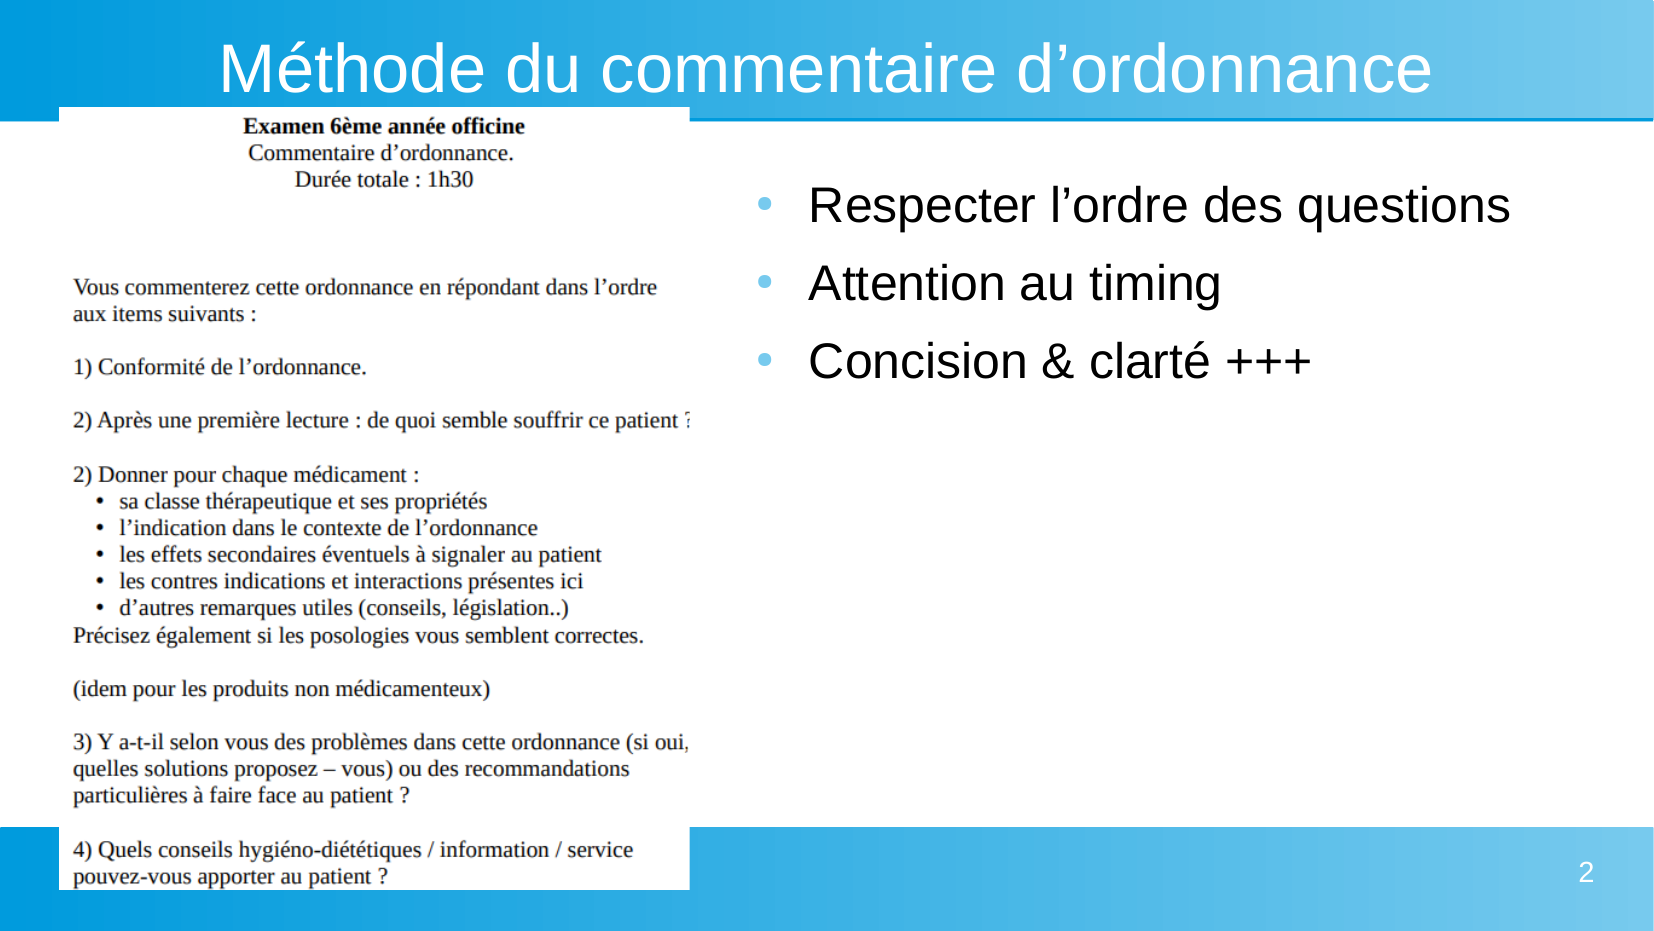

# Méthode du commentaire d’ordonnance
Respecter l’ordre des questions
Attention au timing
Concision & clarté +++
2